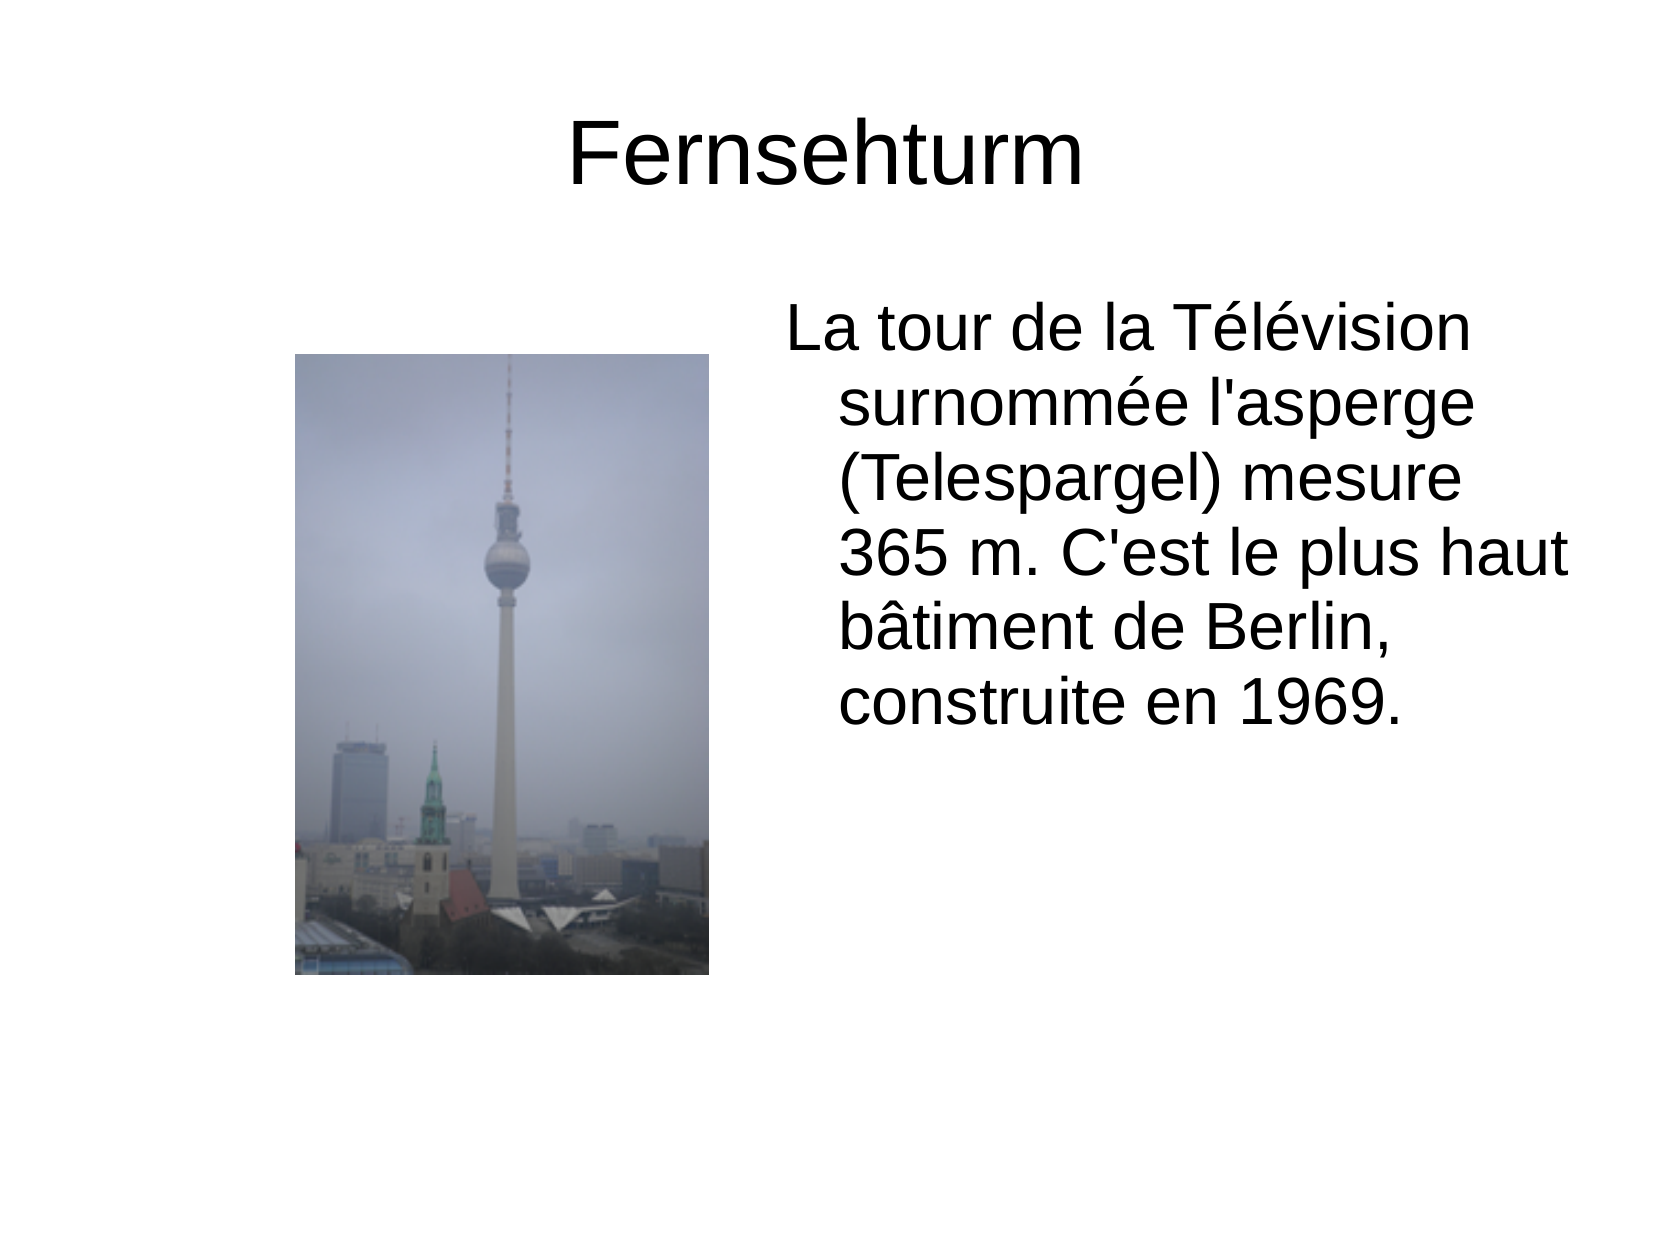

# Fernsehturm
La tour de la Télévision surnommée l'asperge (Telespargel) mesure 365 m. C'est le plus haut bâtiment de Berlin, construite en 1969.